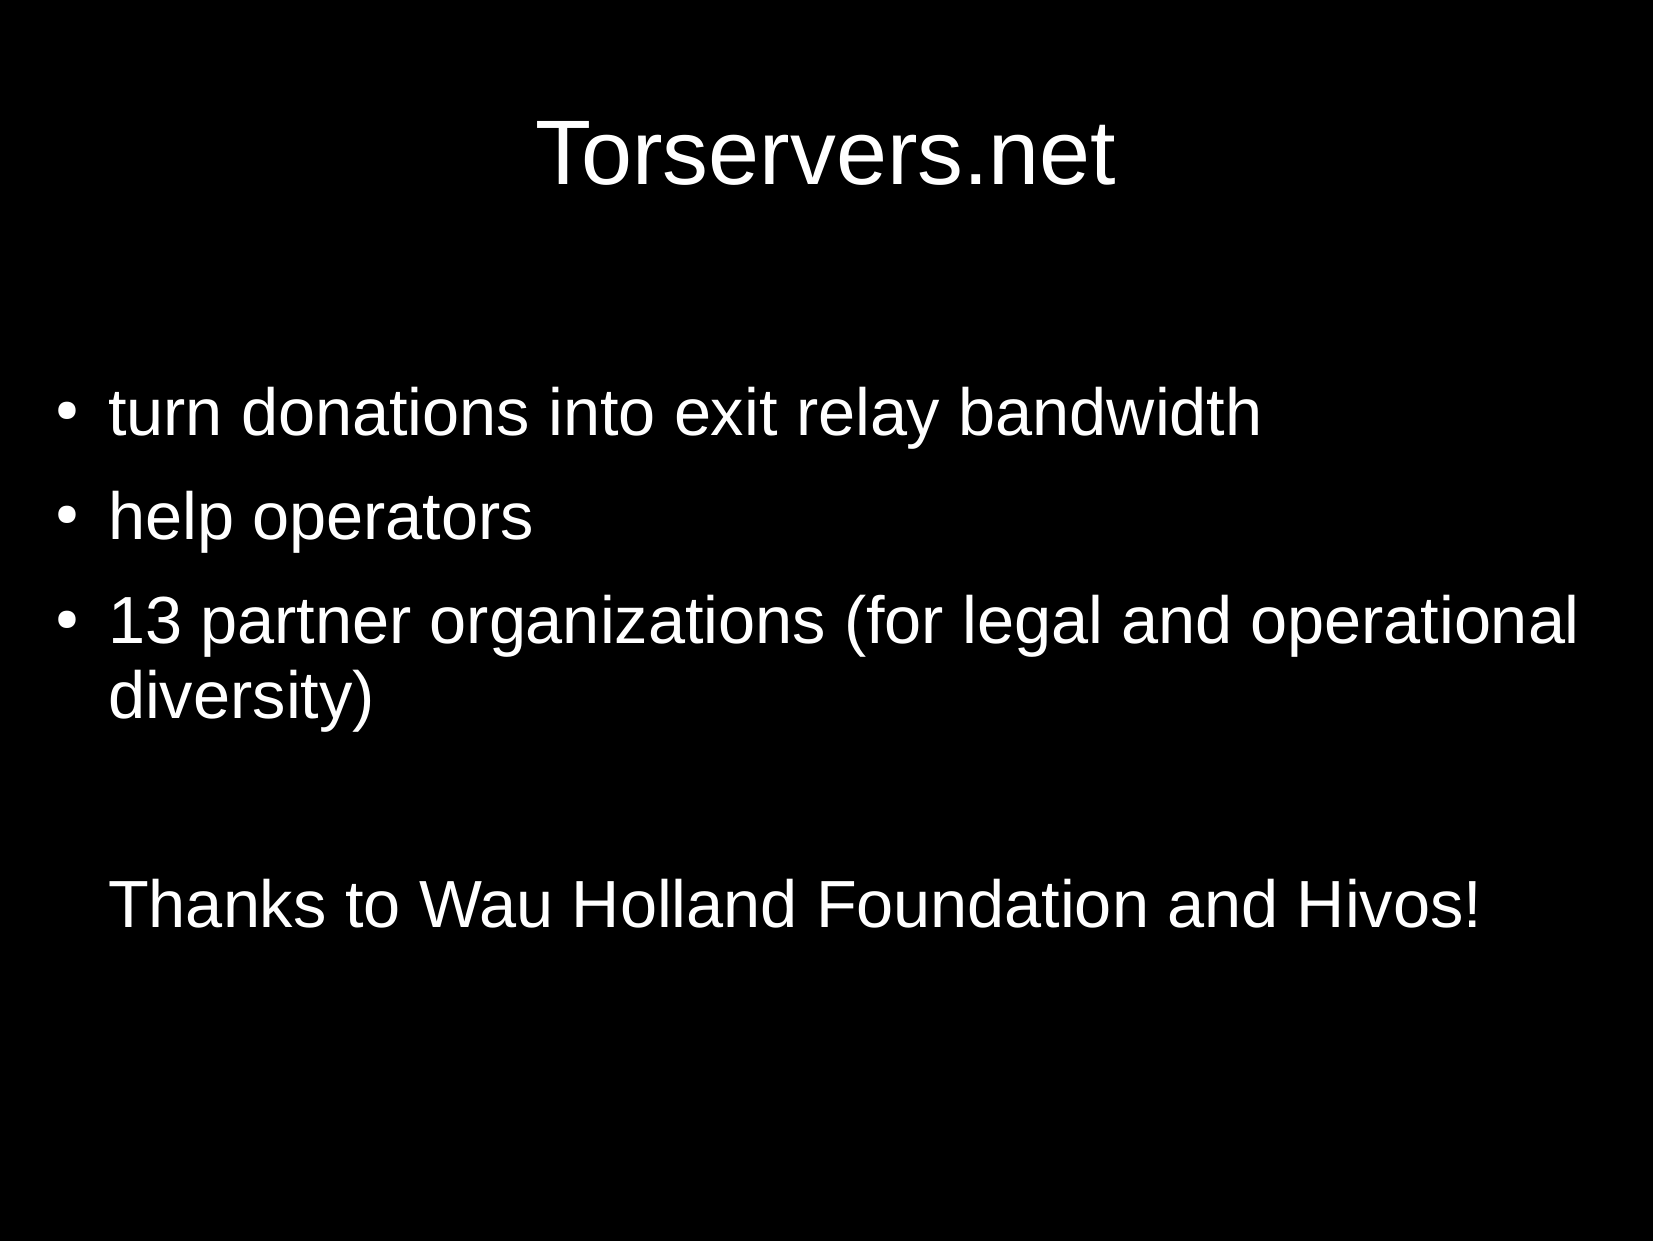

# Torservers.net
turn donations into exit relay bandwidth
help operators
13 partner organizations (for legal and operational diversity)
Thanks to Wau Holland Foundation and Hivos!